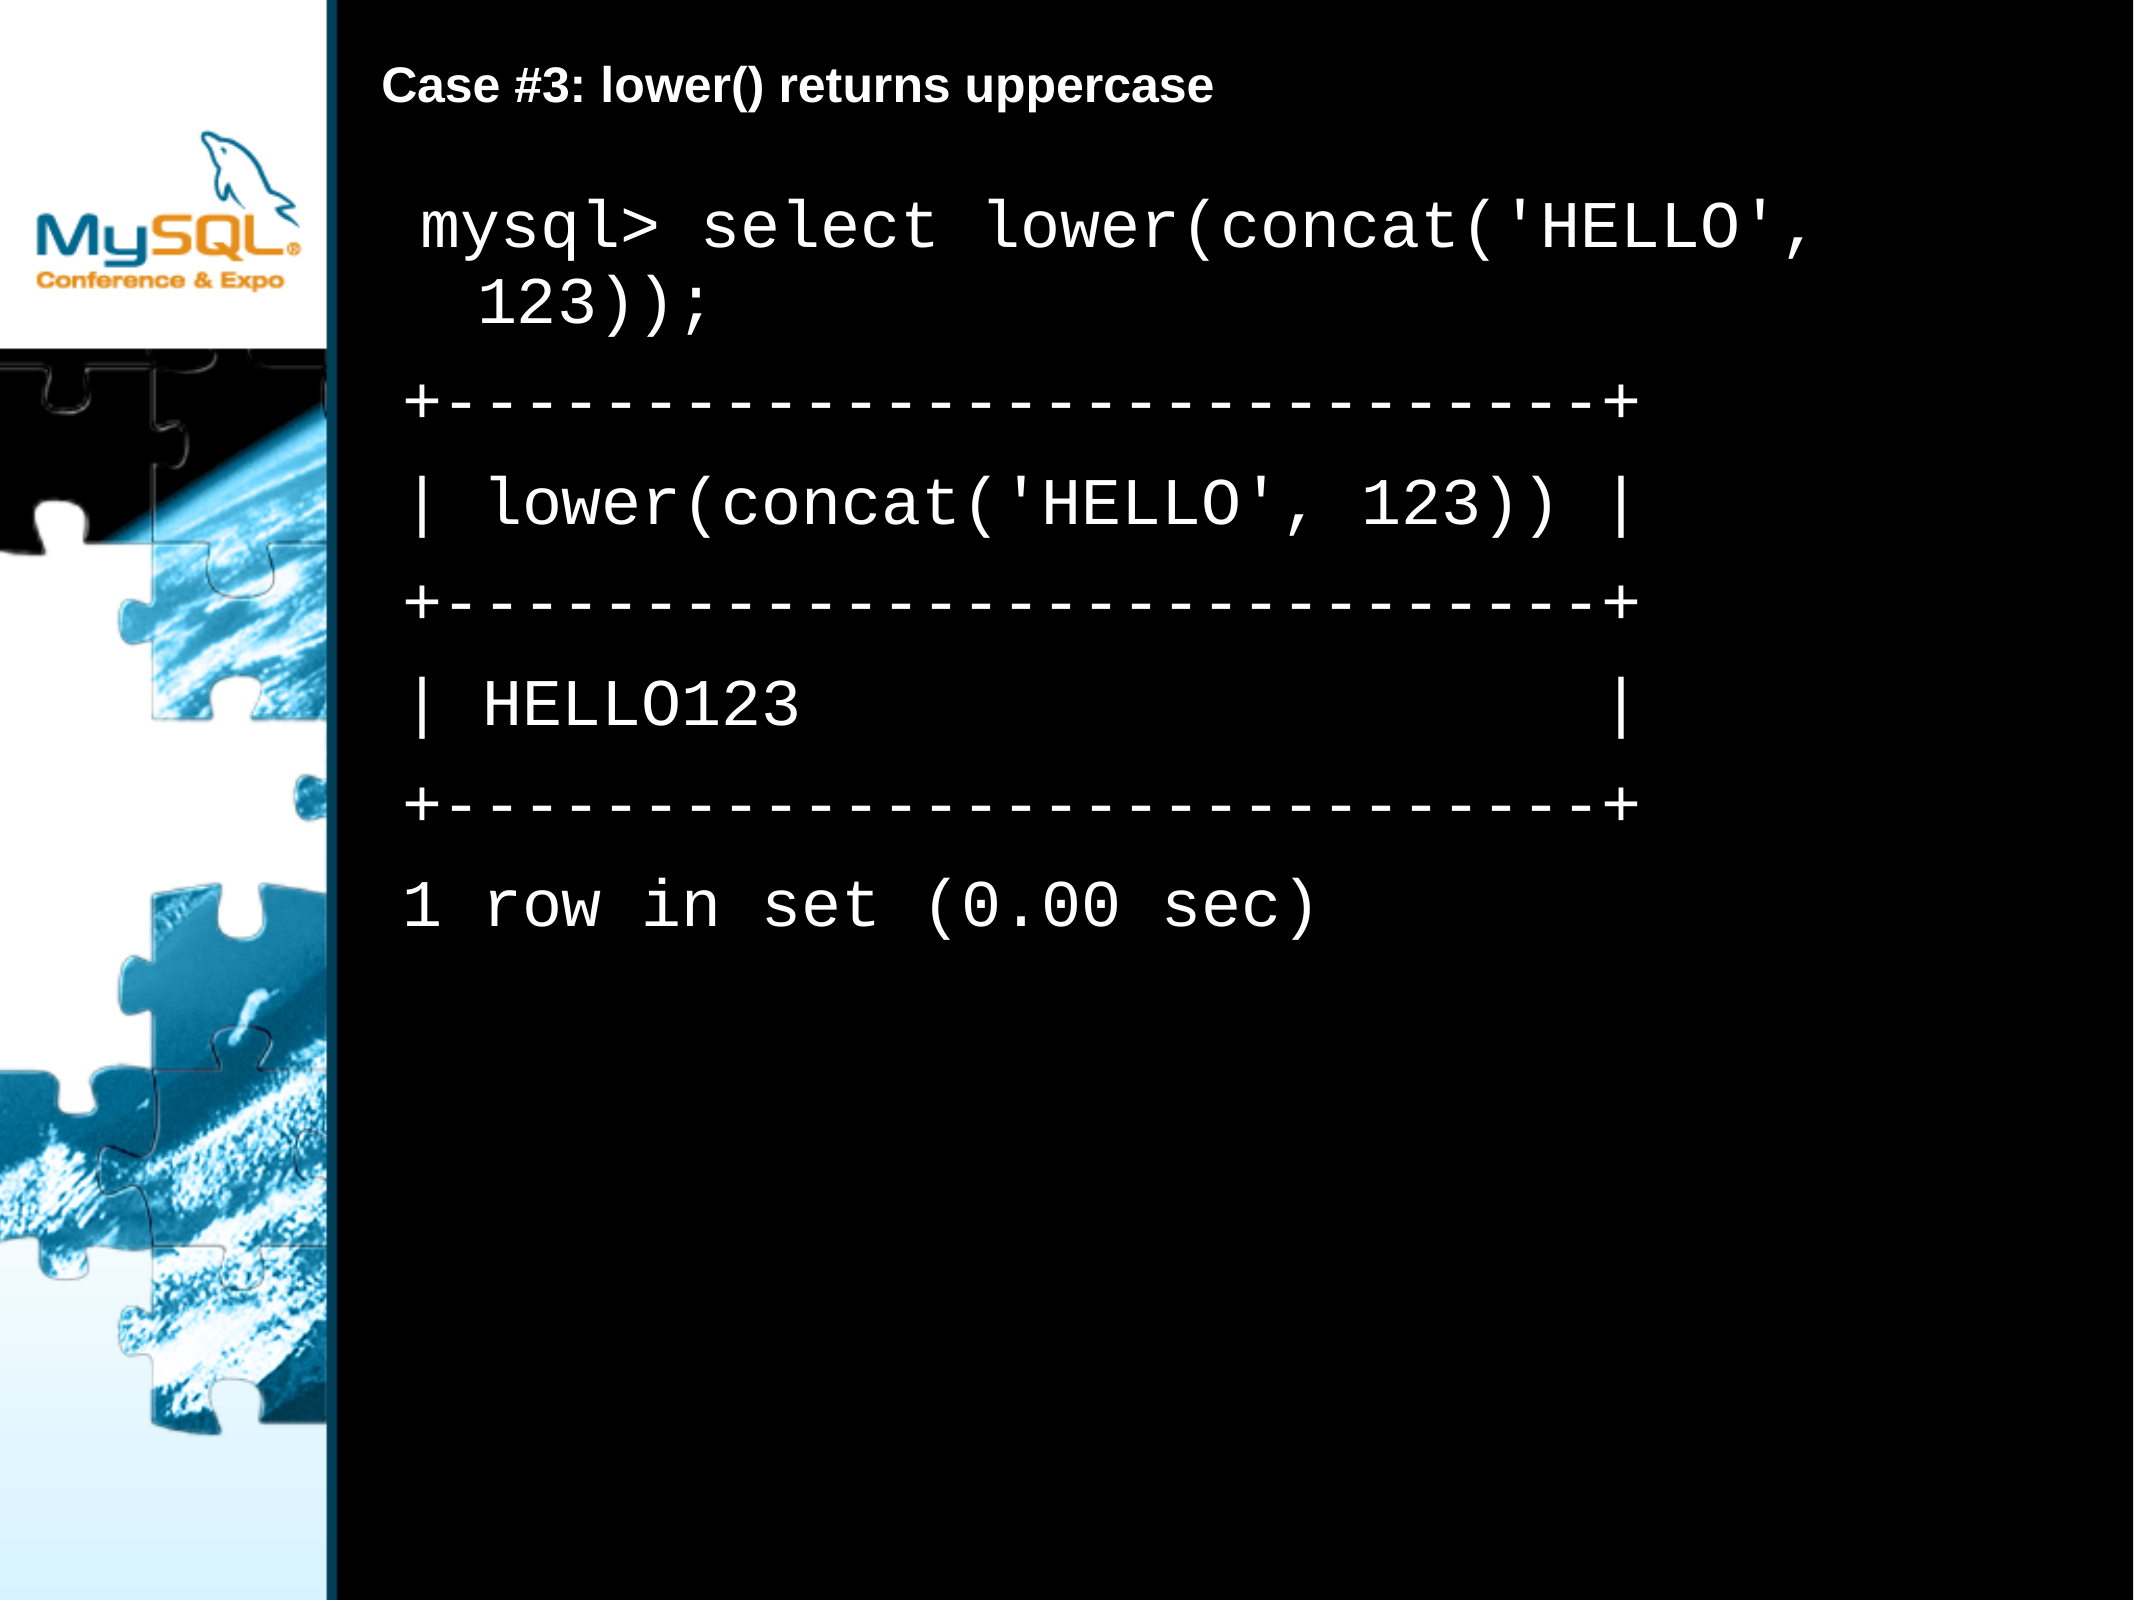

# Case #3: lower() returns uppercase
 mysql> select lower(concat('HELLO', 123));
+-----------------------------+
| lower(concat('HELLO', 123)) |
+-----------------------------+
| HELLO123 |
+-----------------------------+
1 row in set (0.00 sec)